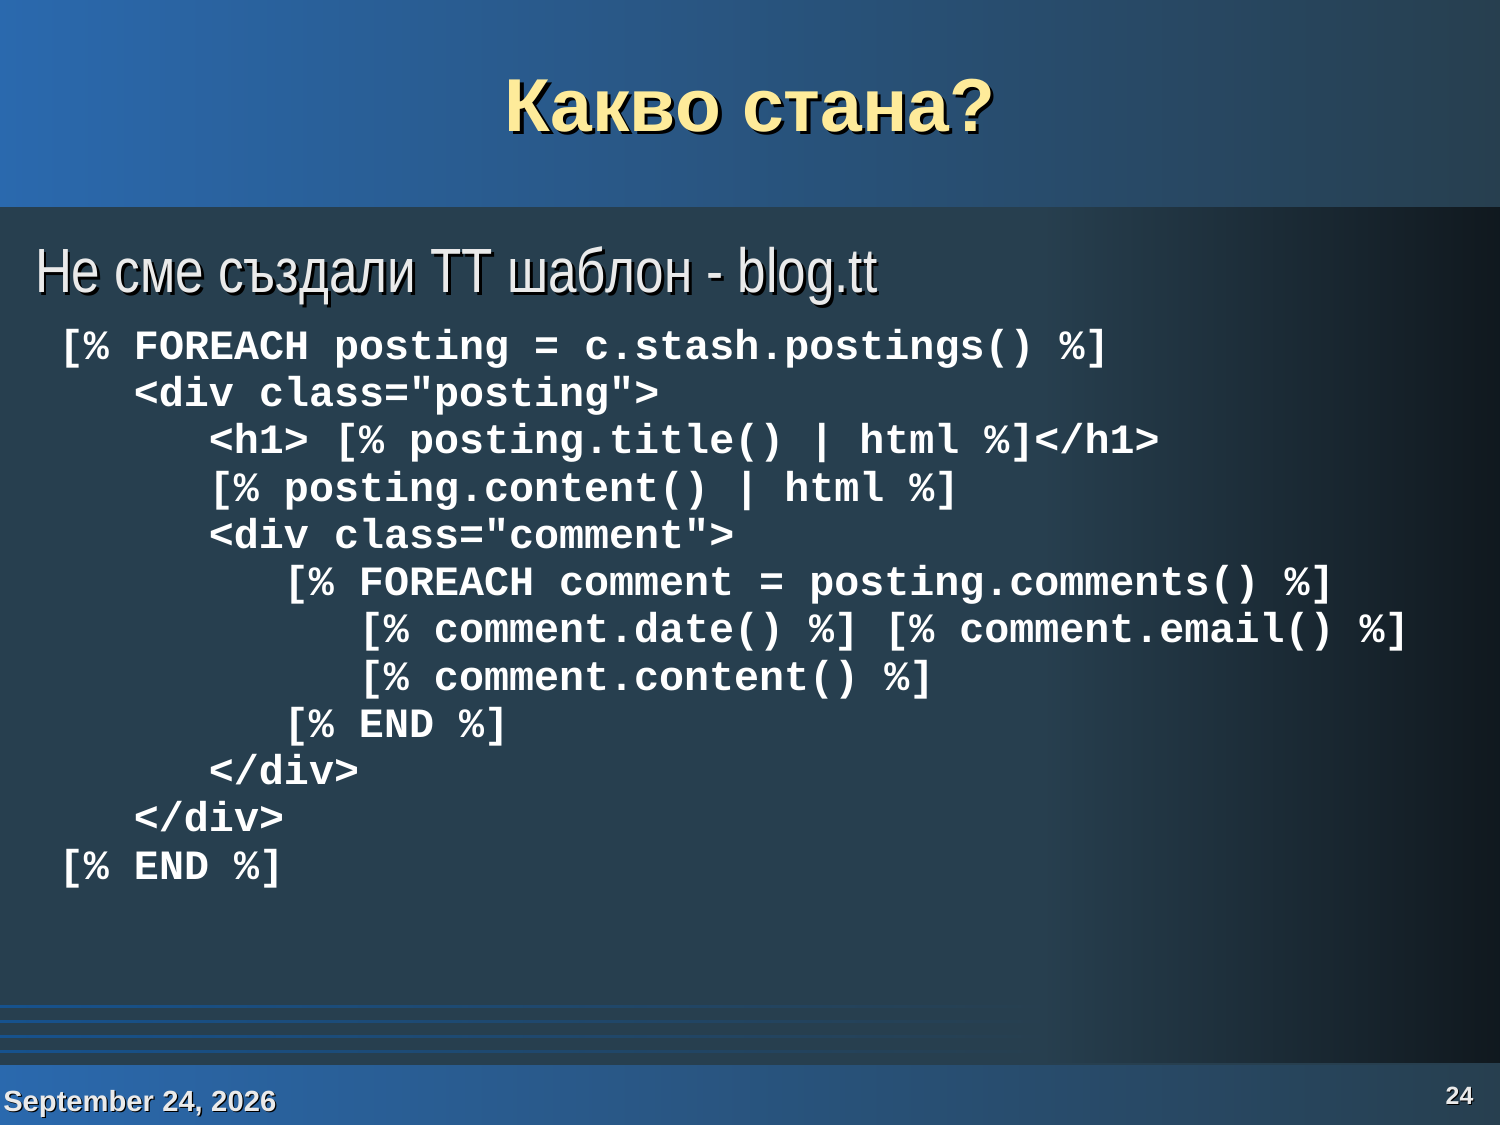

# Какво стана?
Не сме създали TT шаблон - blog.tt
[% FOREACH posting = c.stash.postings() %]
 <div class="posting">
 <h1> [% posting.title() | html %]</h1>
 [% posting.content() | html %]
 <div class="comment">
 [% FOREACH comment = posting.comments() %]
 [% comment.date() %] [% comment.email() %]
 [% comment.content() %]
 [% END %]
 </div>
 </div>
[% END %]